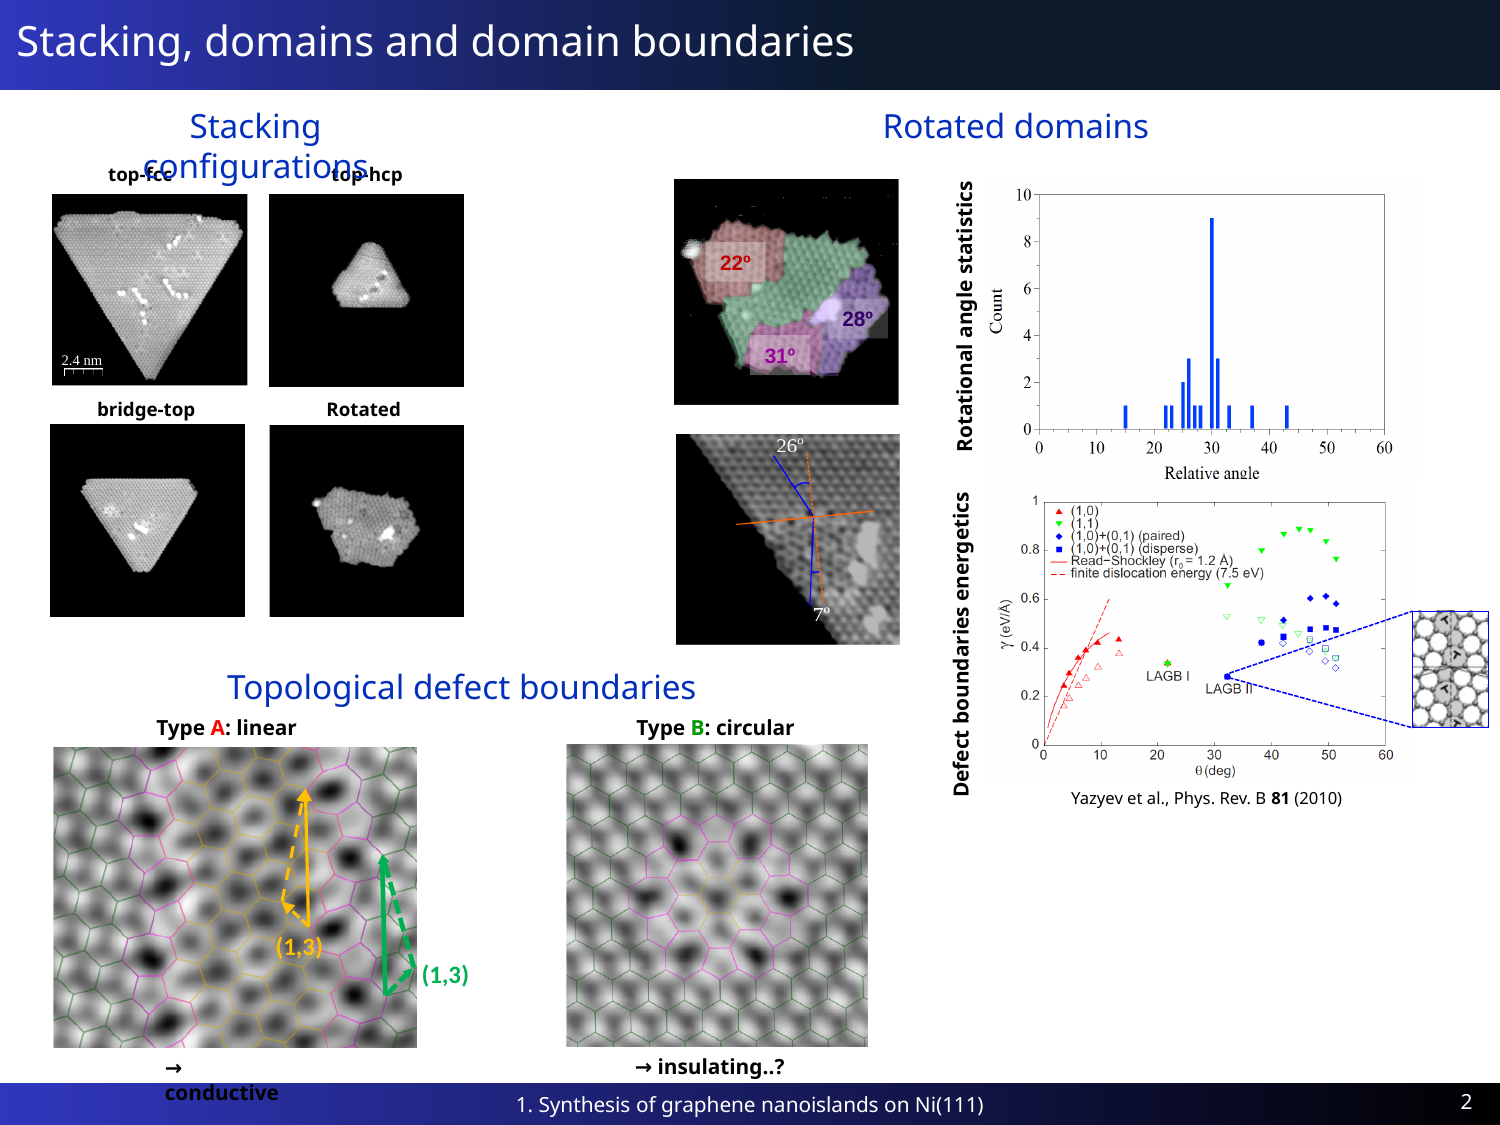

Stacking, domains and domain boundaries
Stacking configurations
Rotated domains
top-fcc
top-hcp
Rotational angle statistics
22º
28º
31º
2.4 nm
bridge-top
Rotated
Confines resonances in Gr/SiC
E. Cockayne et al., Phys. Rev. B, 83 (2011)
Defect boundaries energetics
Yazyev et al., Phys. Rev. B 81 (2010)
Topological defect boundaries
Type A: linear
Type B: circular
→ insulating..?
(1,3)
(1,3)
→ conductive
1. Synthesis of graphene nanoislands on Ni(111)